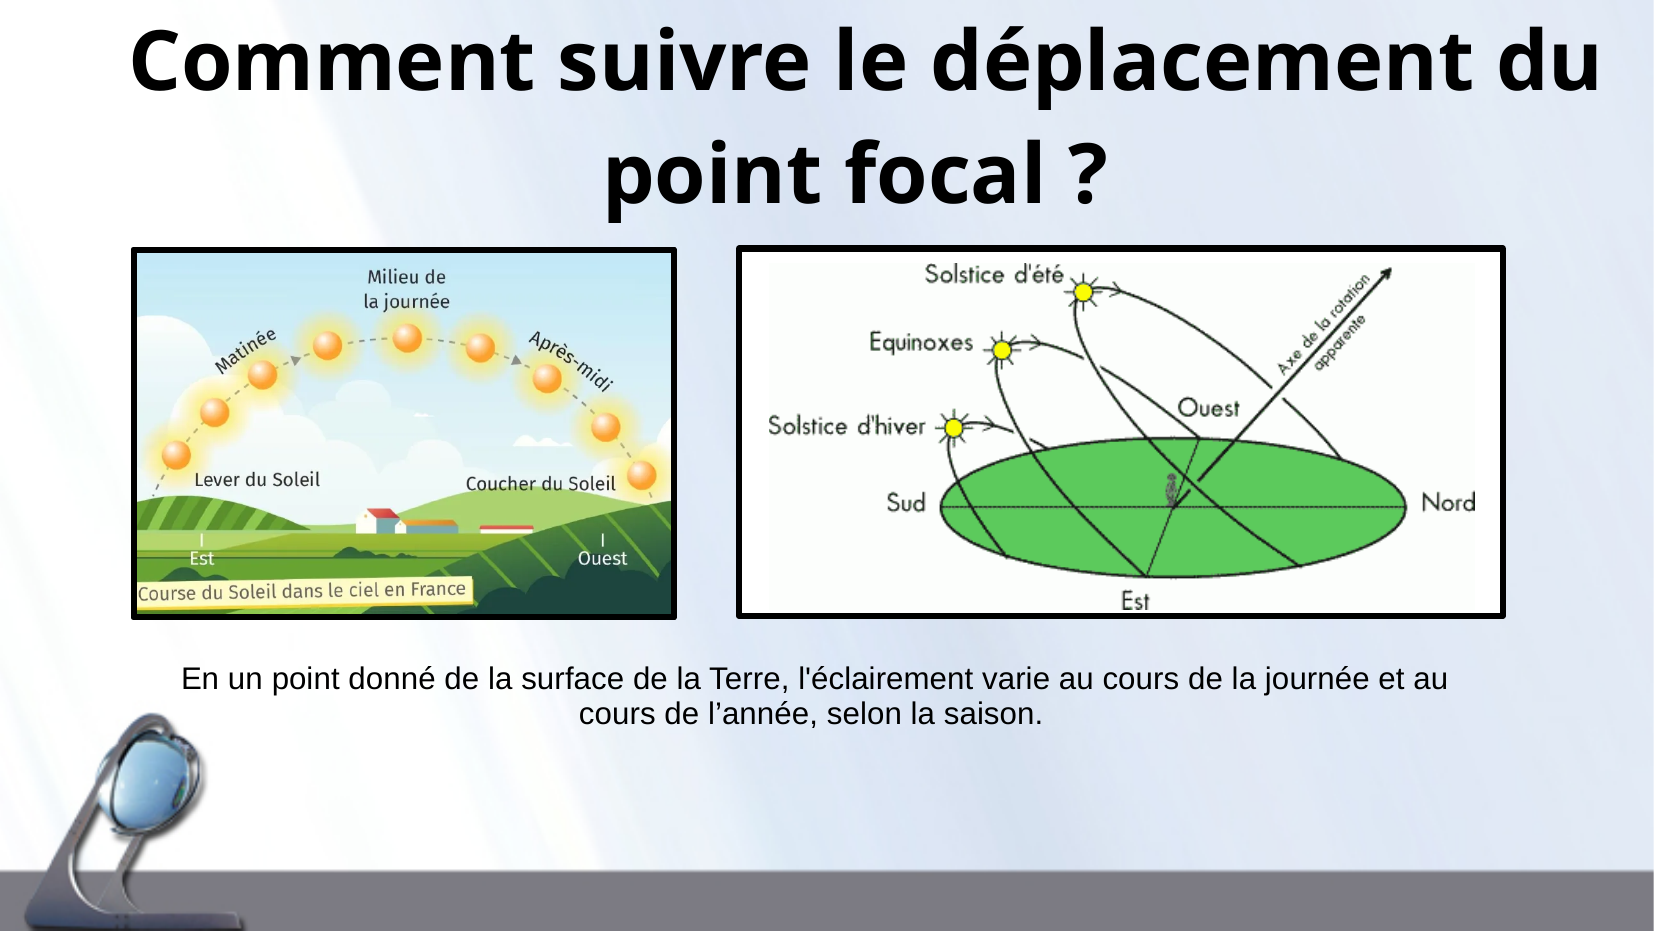

# Comment suivre le déplacement du point focal ?
En un point donné de la surface de la Terre, l'éclairement varie au cours de la journée et au cours de l’année, selon la saison.